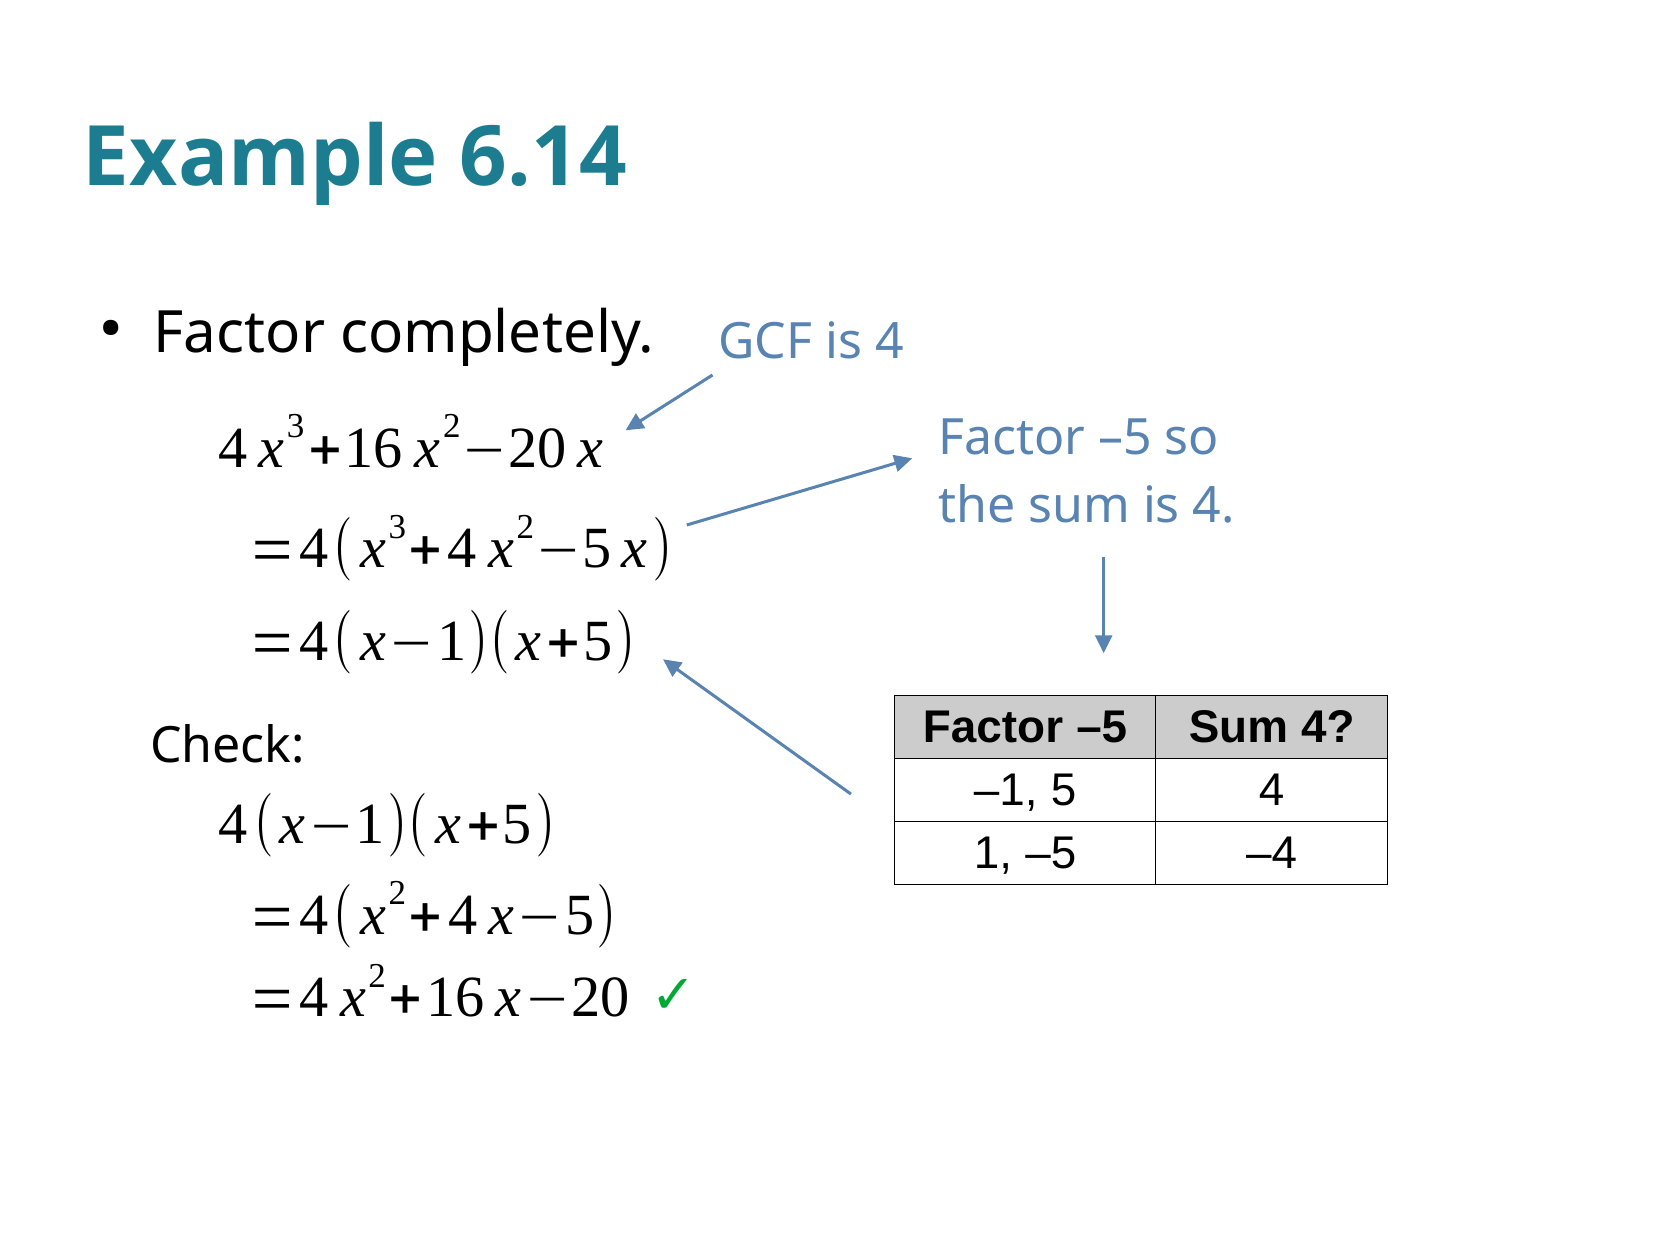

# Example 6.14
Factor completely.
GCF is 4
Factor –5 so
the sum is 4.
| Factor –5 | Sum 4? |
| --- | --- |
| –1, 5 | 4 |
| 1, –5 | –4 |
Check:
✓